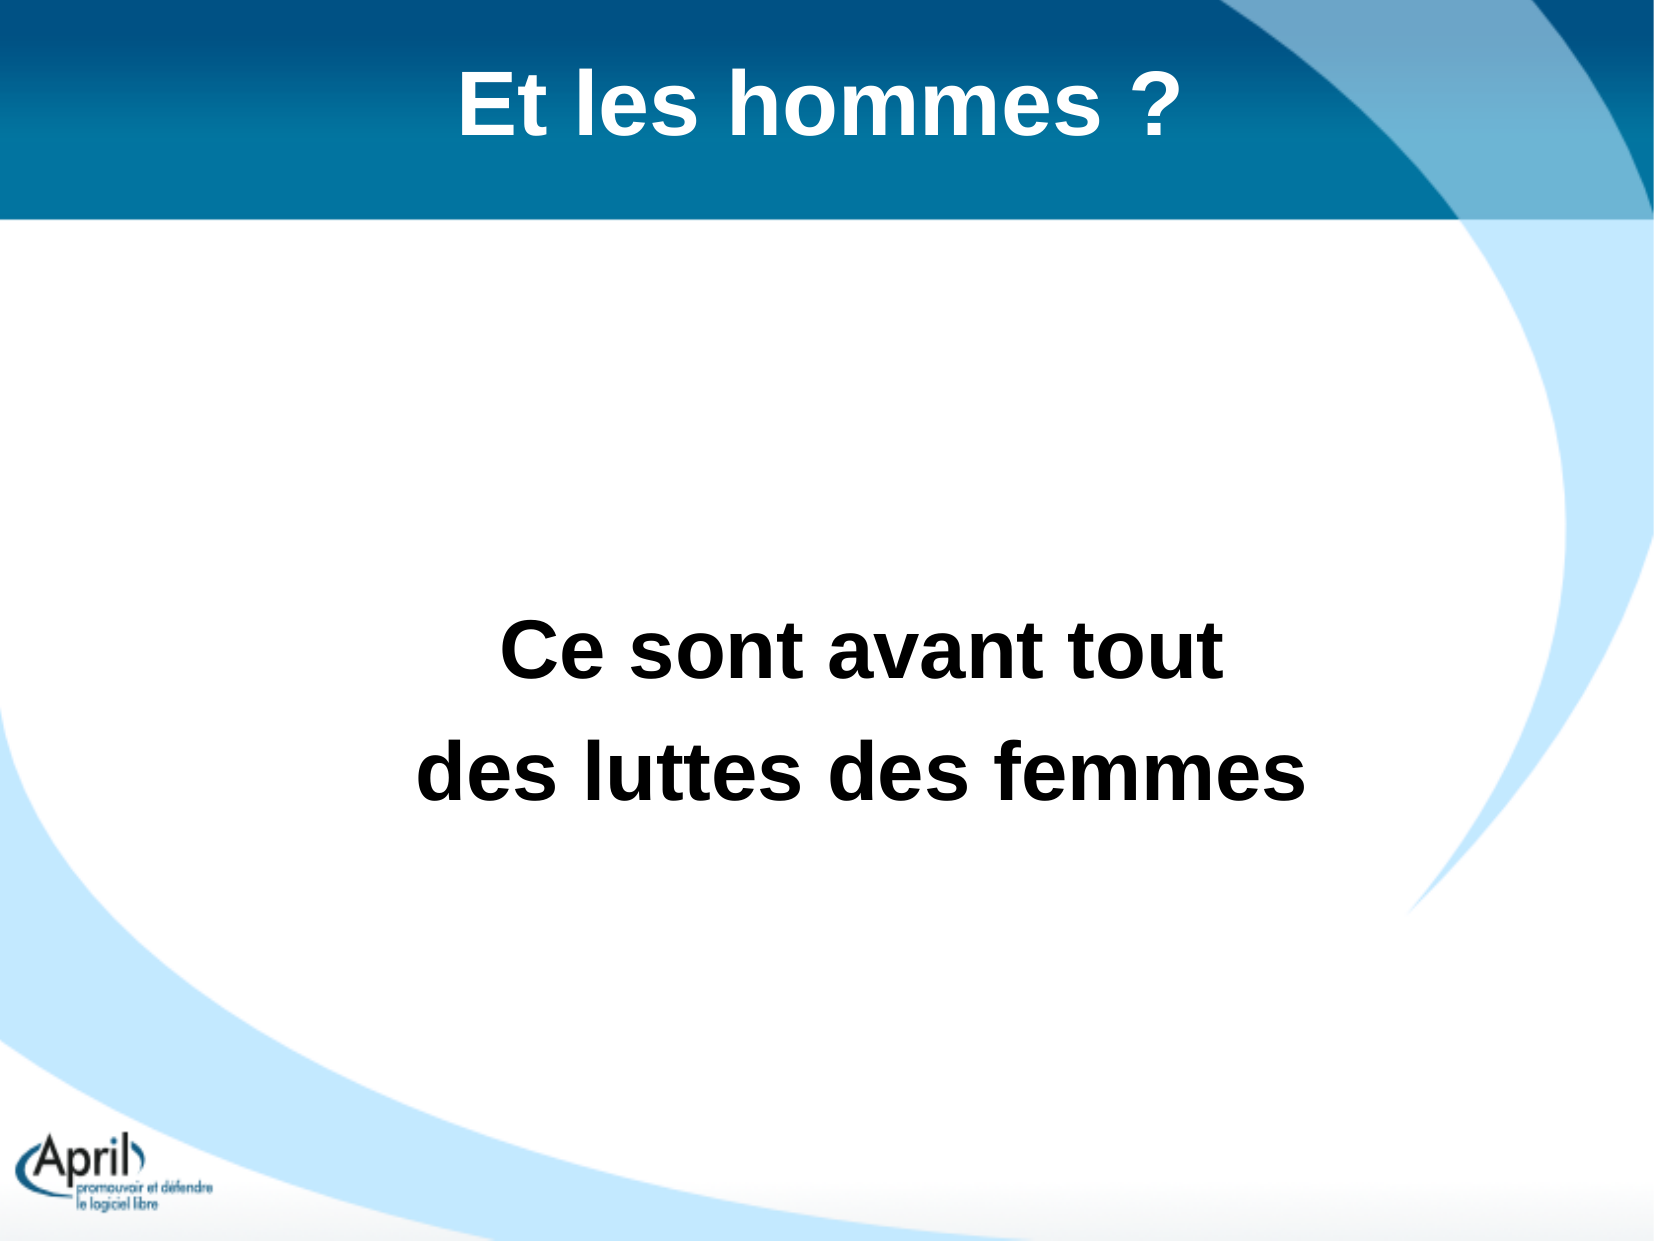

# Et les hommes ?
Ce sont avant tout
des luttes des femmes